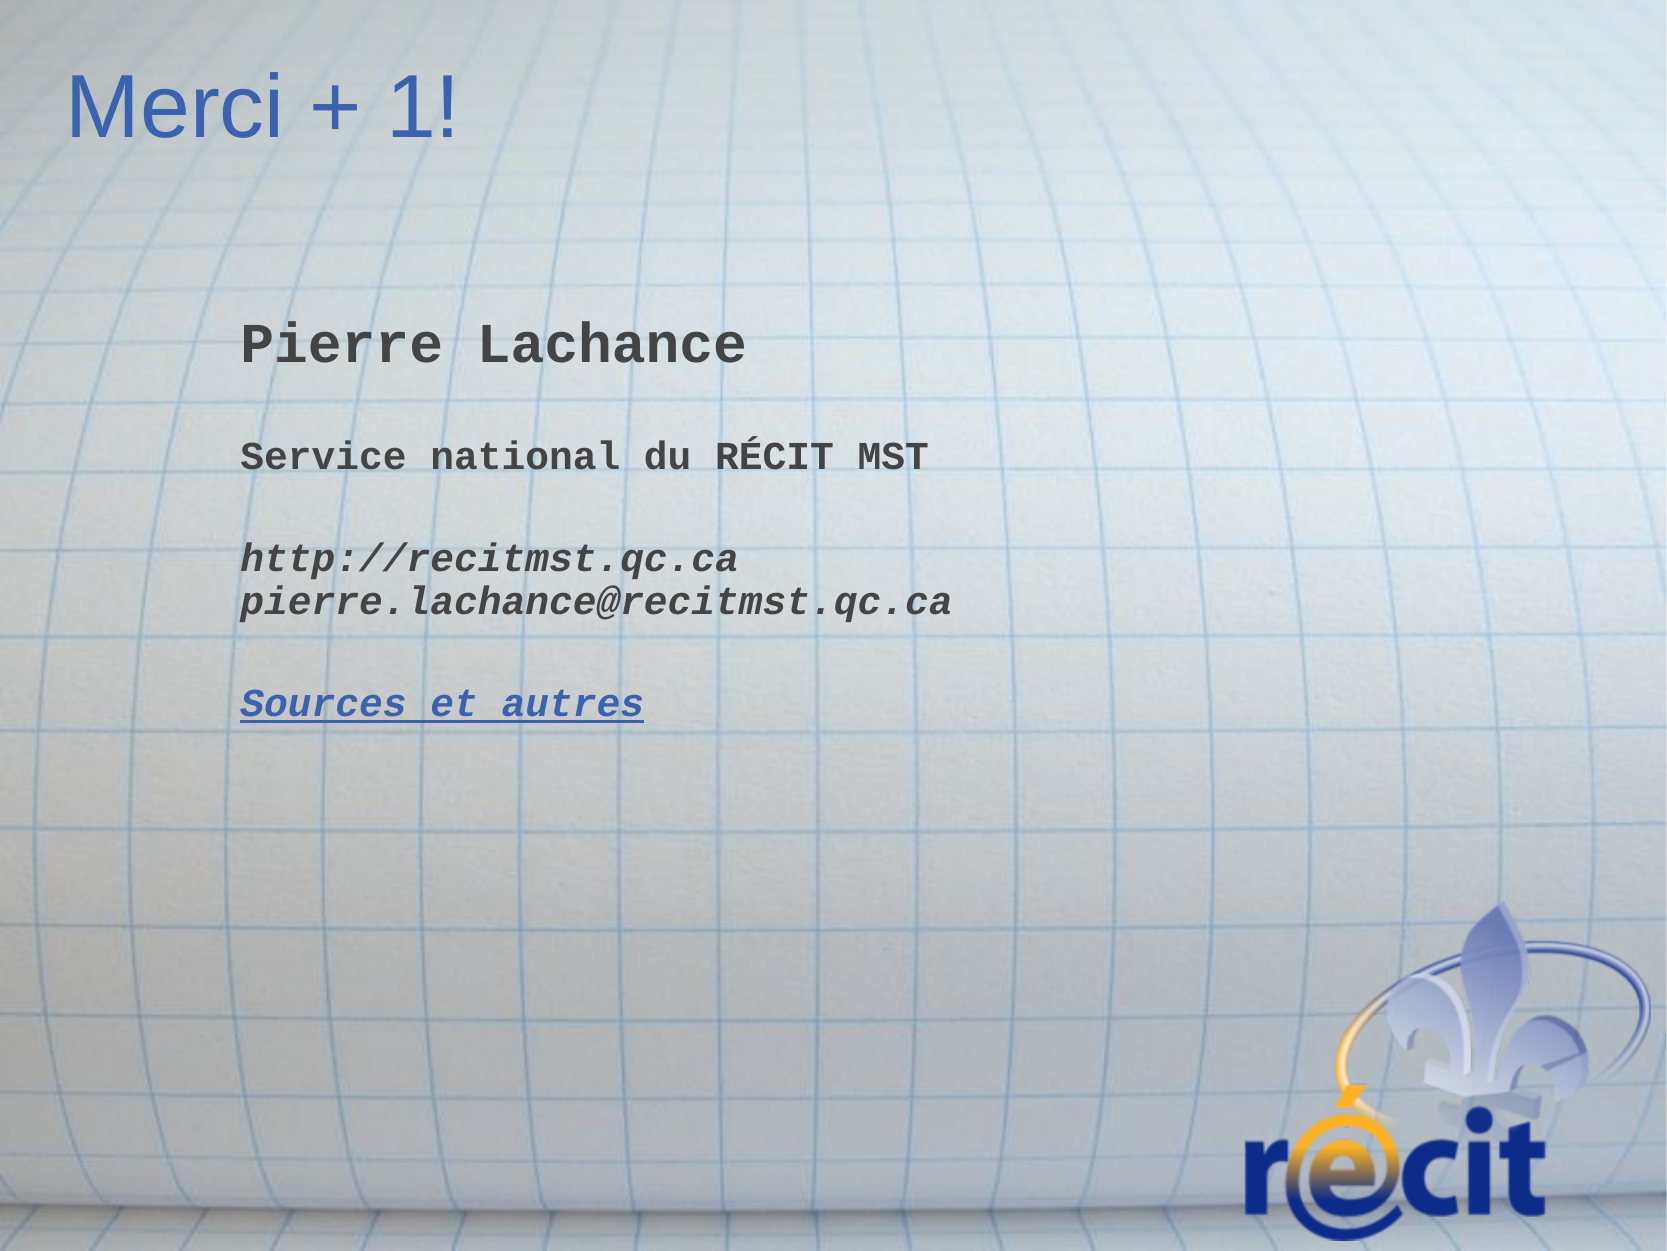

# Merci + 1!
Pierre Lachance
Service national du RÉCIT MST
http://recitmst.qc.ca
pierre.lachance@recitmst.qc.ca
Sources et autres